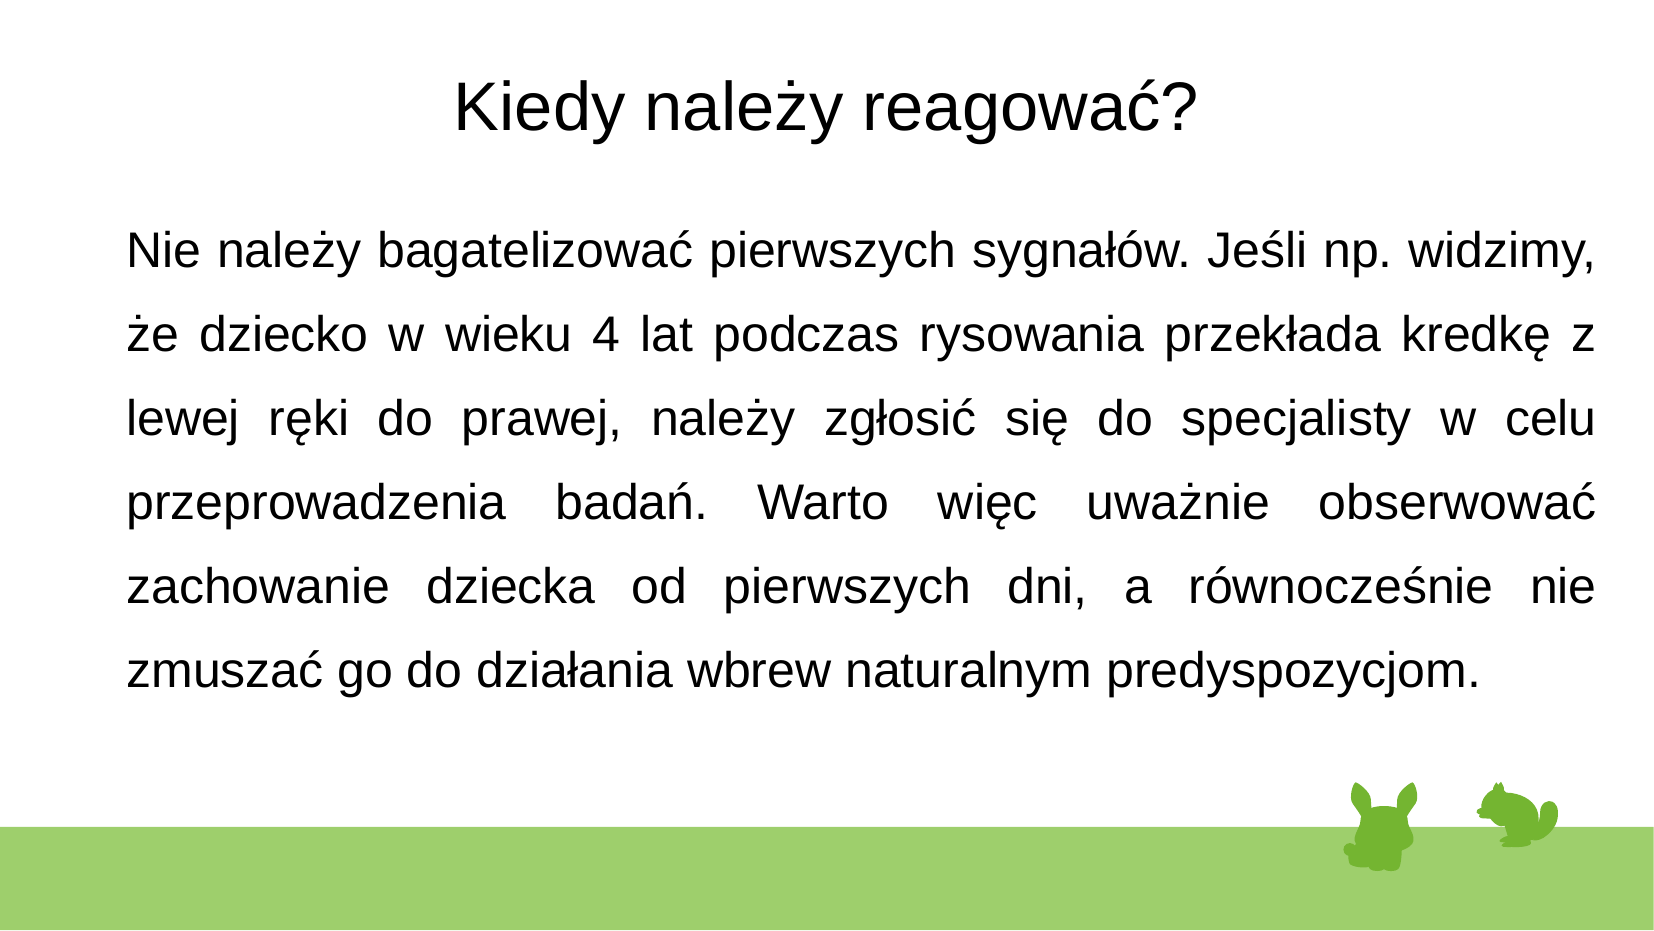

# Kiedy należy reagować?
Nie należy bagatelizować pierwszych sygnałów. Jeśli np. widzimy, że dziecko w wieku 4 lat podczas rysowania przekłada kredkę z lewej ręki do prawej, należy zgłosić się do specjalisty w celu przeprowadzenia badań. Warto więc uważnie obserwować zachowanie dziecka od pierwszych dni, a równocześnie nie zmuszać go do działania wbrew naturalnym predyspozycjom.